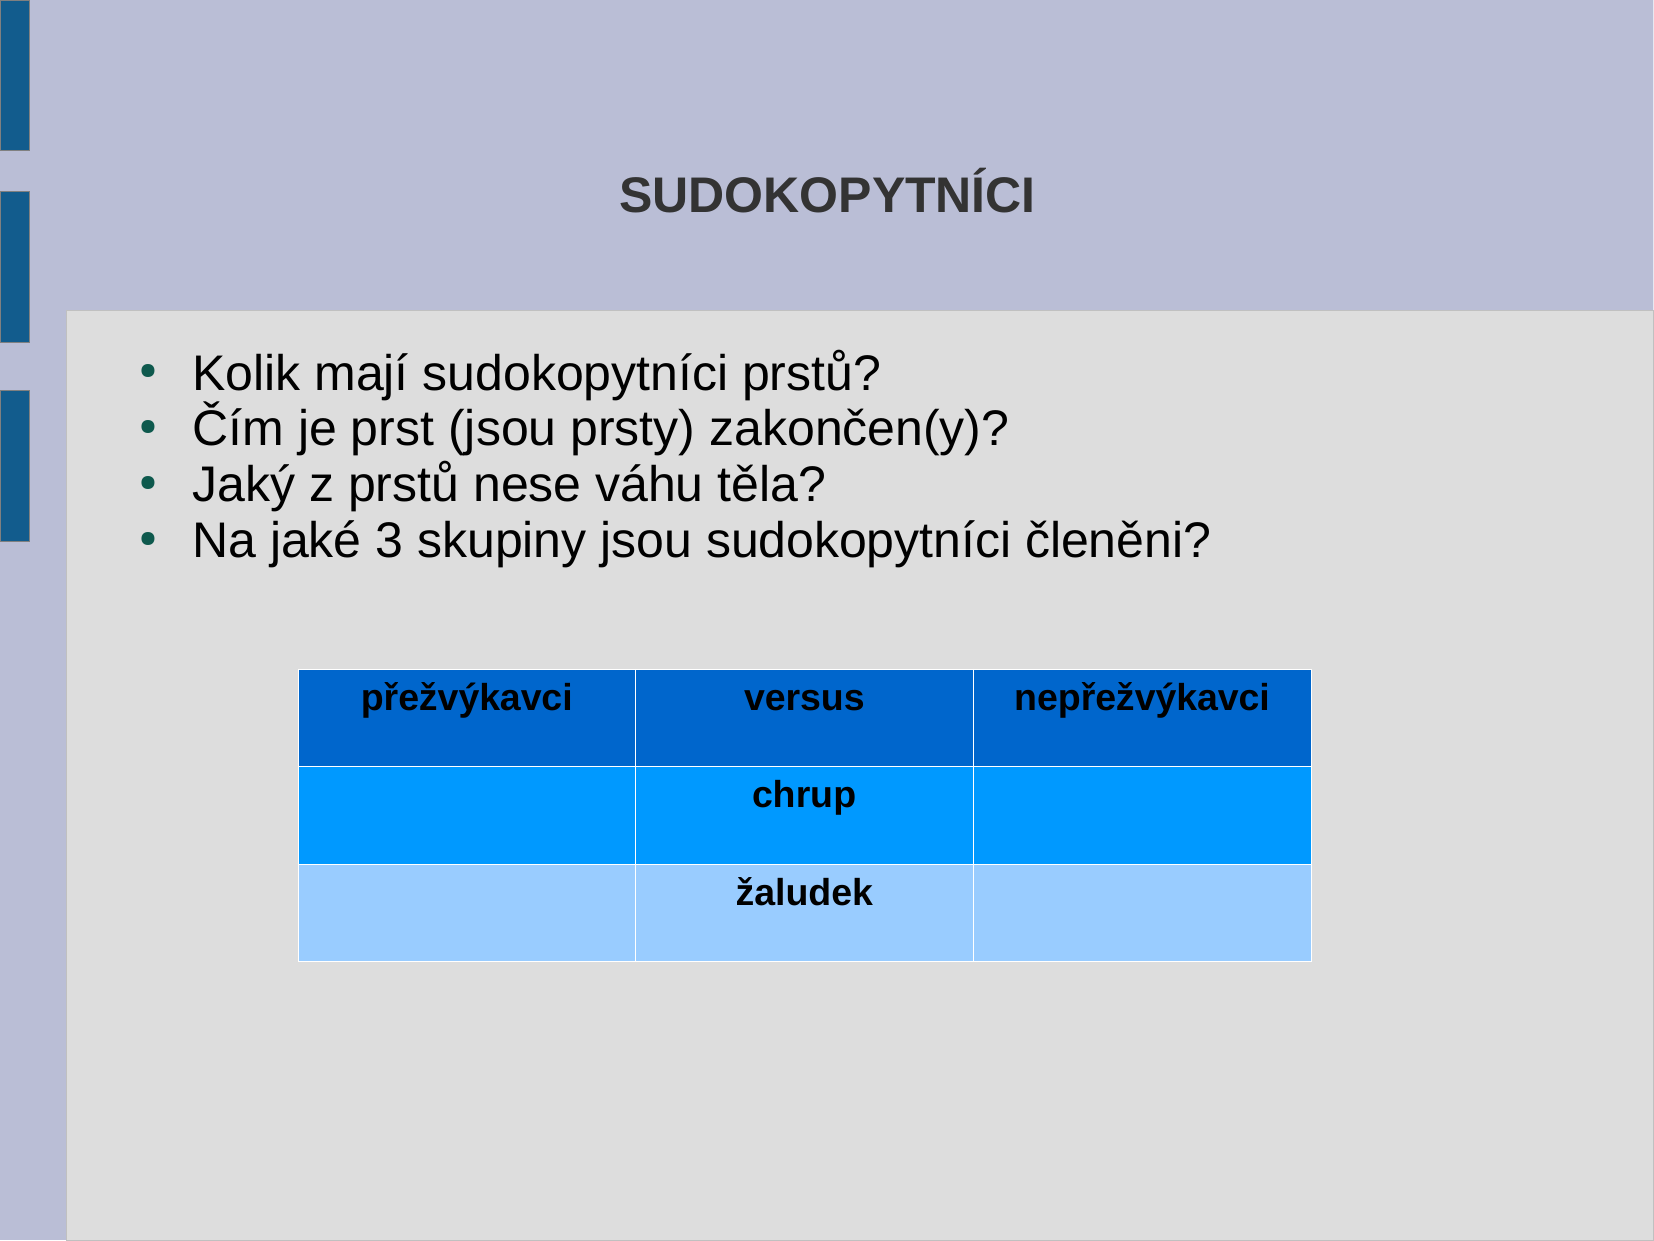

# SUDOKOPYTNÍCI
Kolik mají sudokopytníci prstů?
Čím je prst (jsou prsty) zakončen(y)?
Jaký z prstů nese váhu těla?
Na jaké 3 skupiny jsou sudokopytníci členěni?
| přežvýkavci | versus | nepřežvýkavci |
| --- | --- | --- |
| | chrup | |
| | žaludek | |